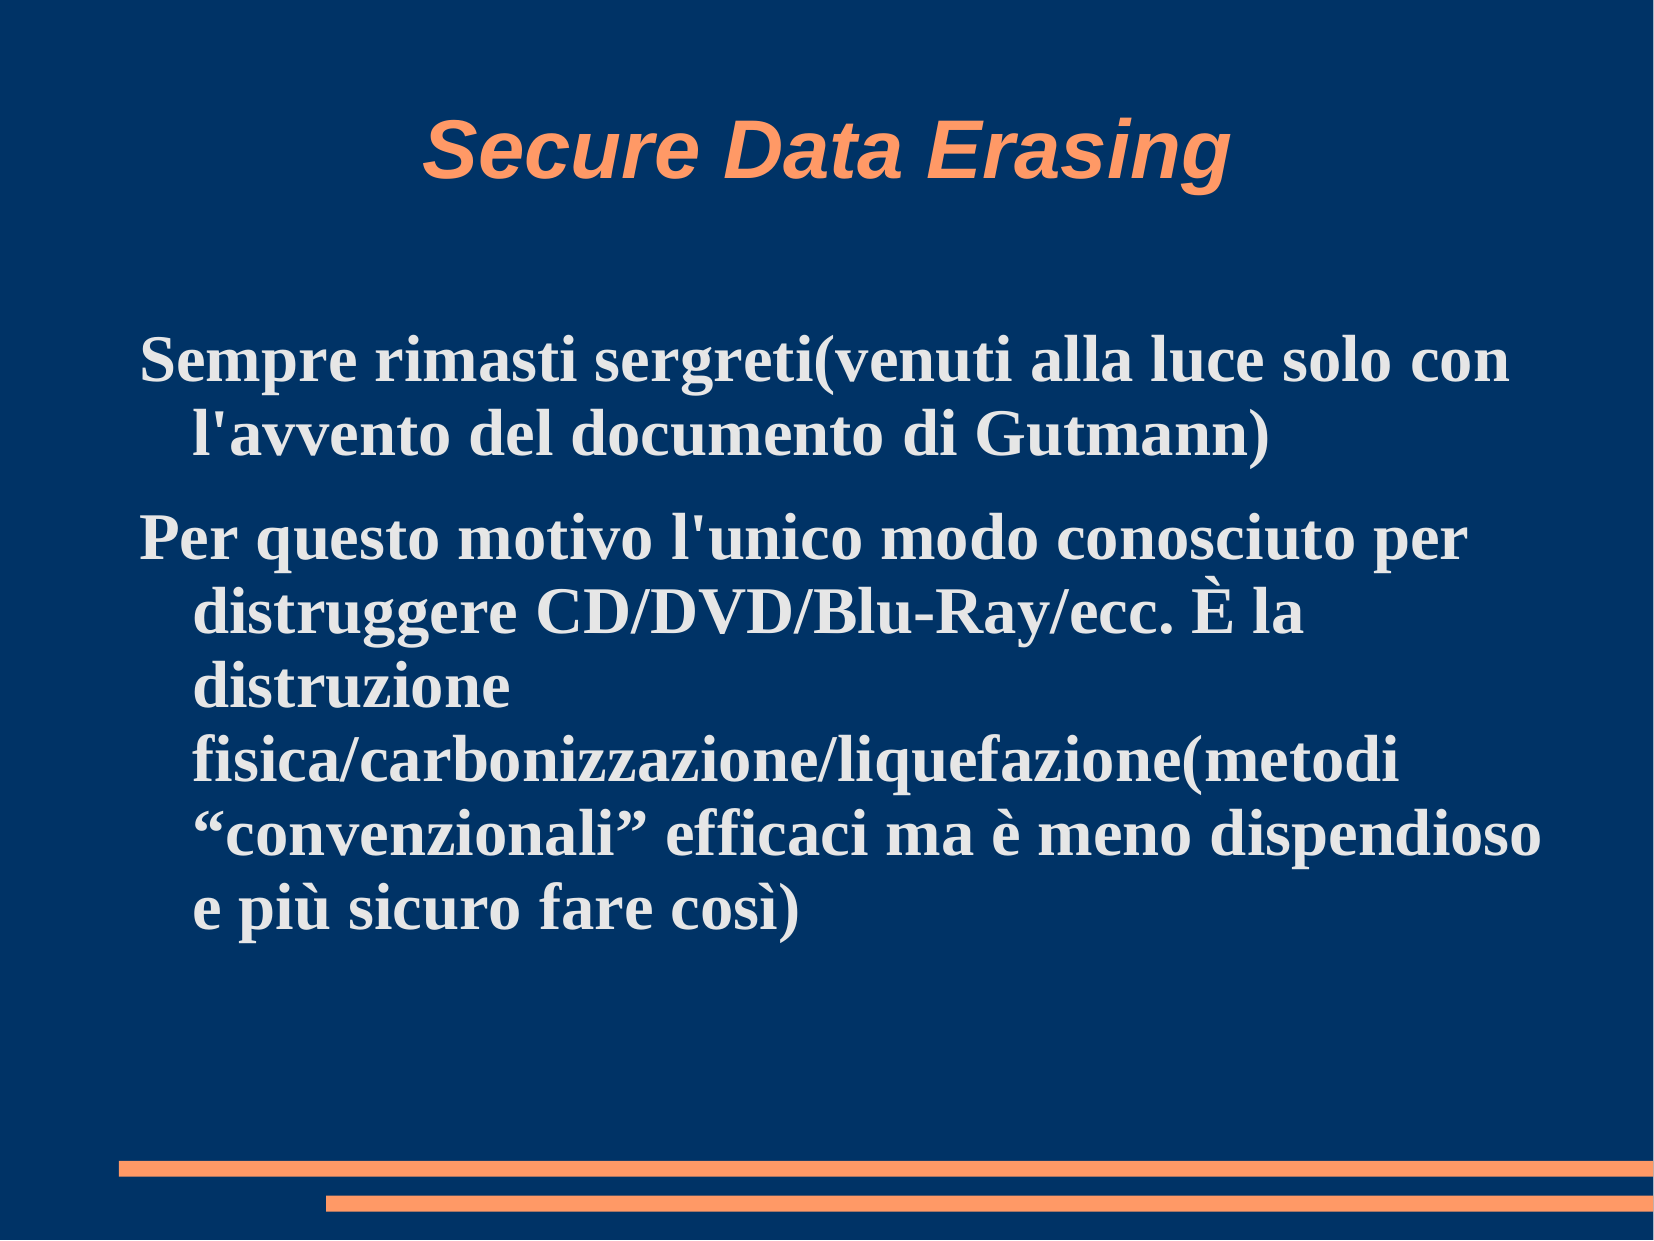

# Secure Data Erasing
Sempre rimasti sergreti(venuti alla luce solo con l'avvento del documento di Gutmann)
Per questo motivo l'unico modo conosciuto per distruggere CD/DVD/Blu-Ray/ecc. È la distruzione fisica/carbonizzazione/liquefazione(metodi “convenzionali” efficaci ma è meno dispendioso e più sicuro fare così)